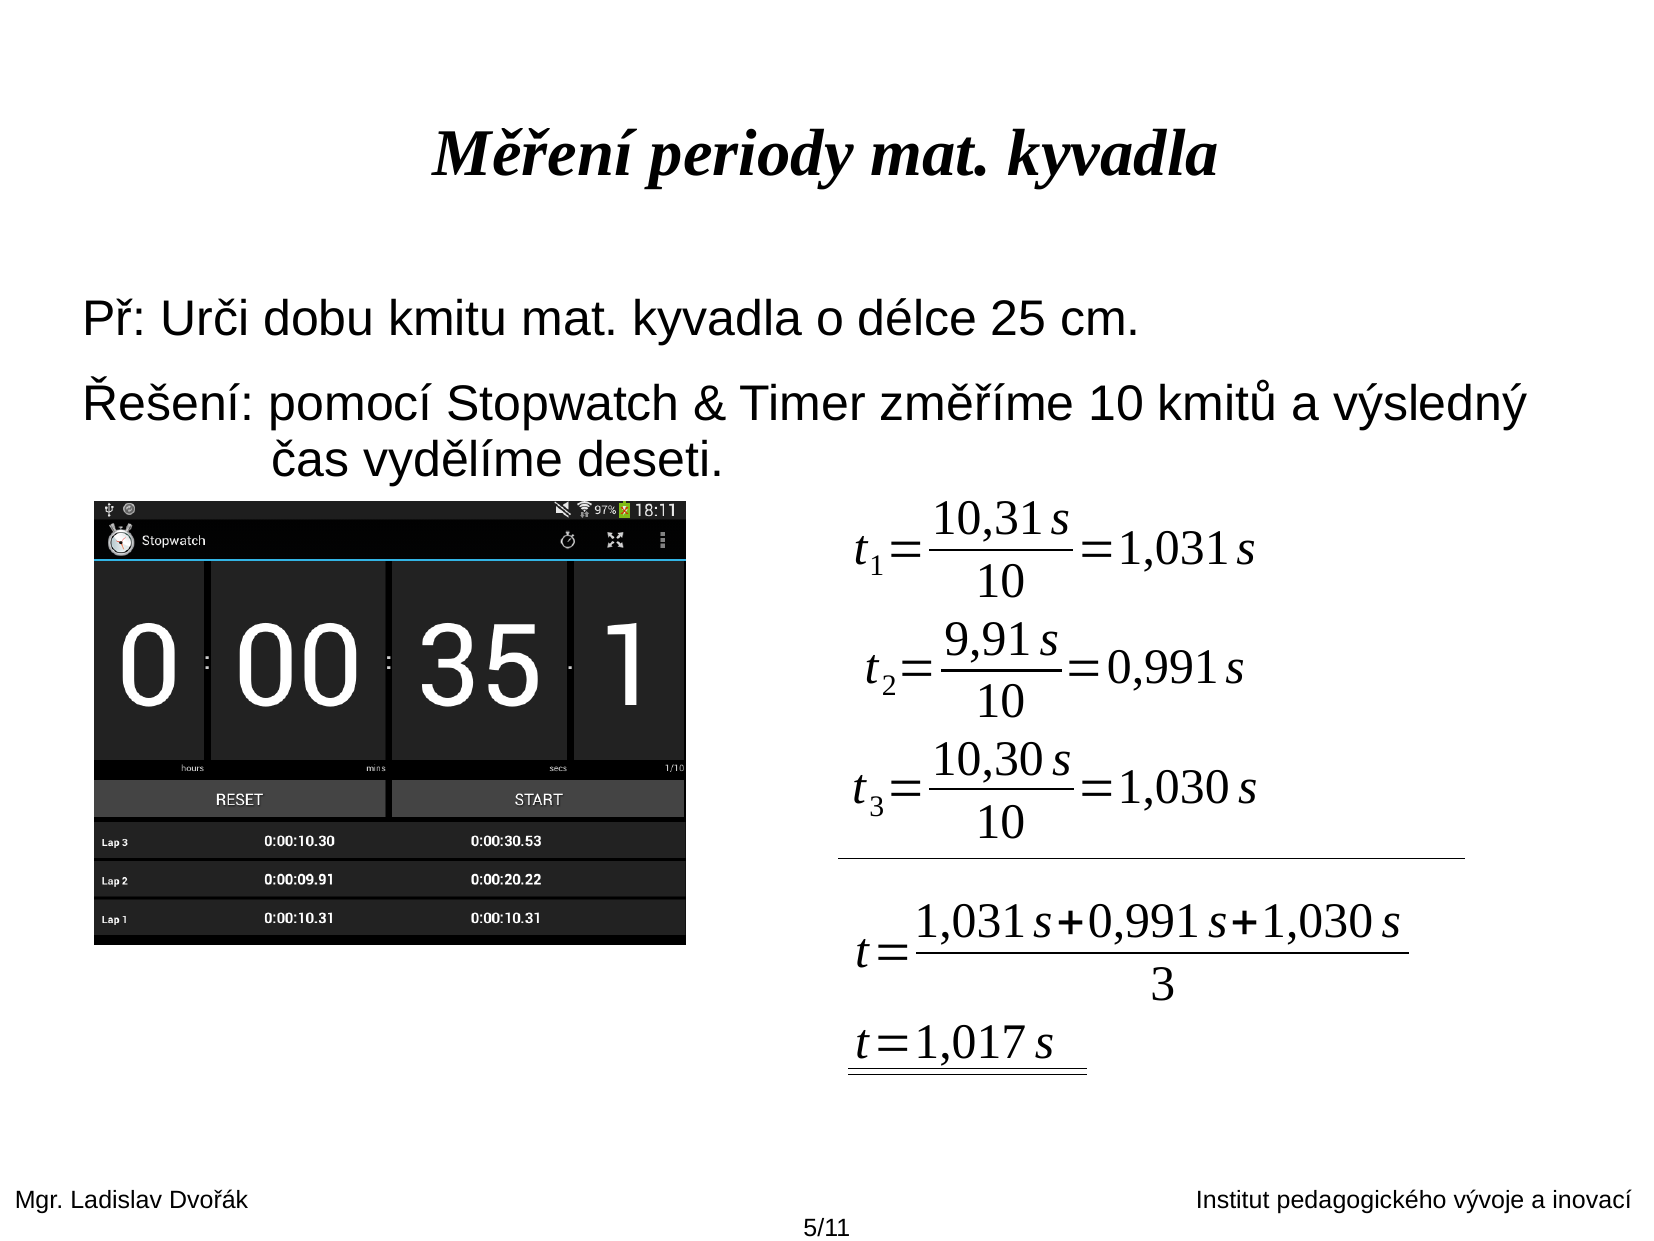

# Měření periody mat. kyvadla
Př: Urči dobu kmitu mat. kyvadla o délce 25 cm.
Řešení: pomocí Stopwatch & Timer změříme 10 kmitů a výsledný čas vydělíme deseti.
Mgr. Ladislav Dvořák													Institut pedagogického vývoje a inovací